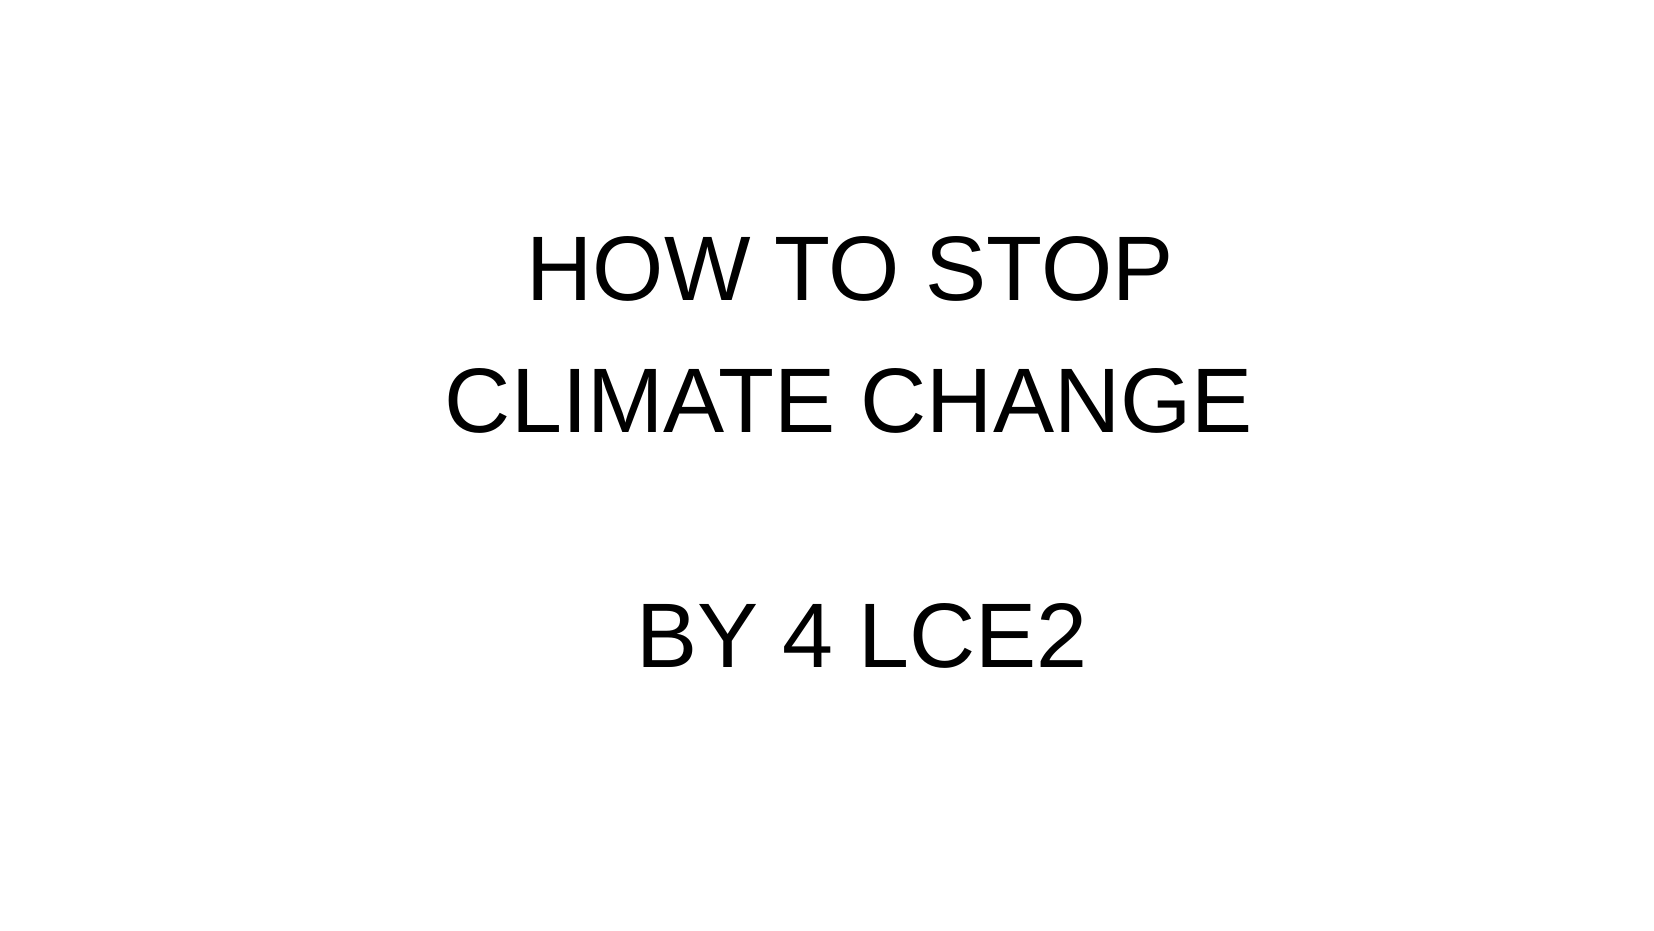

#
HOW TO STOP
 CLIMATE CHANGE
BY 4 LCE2